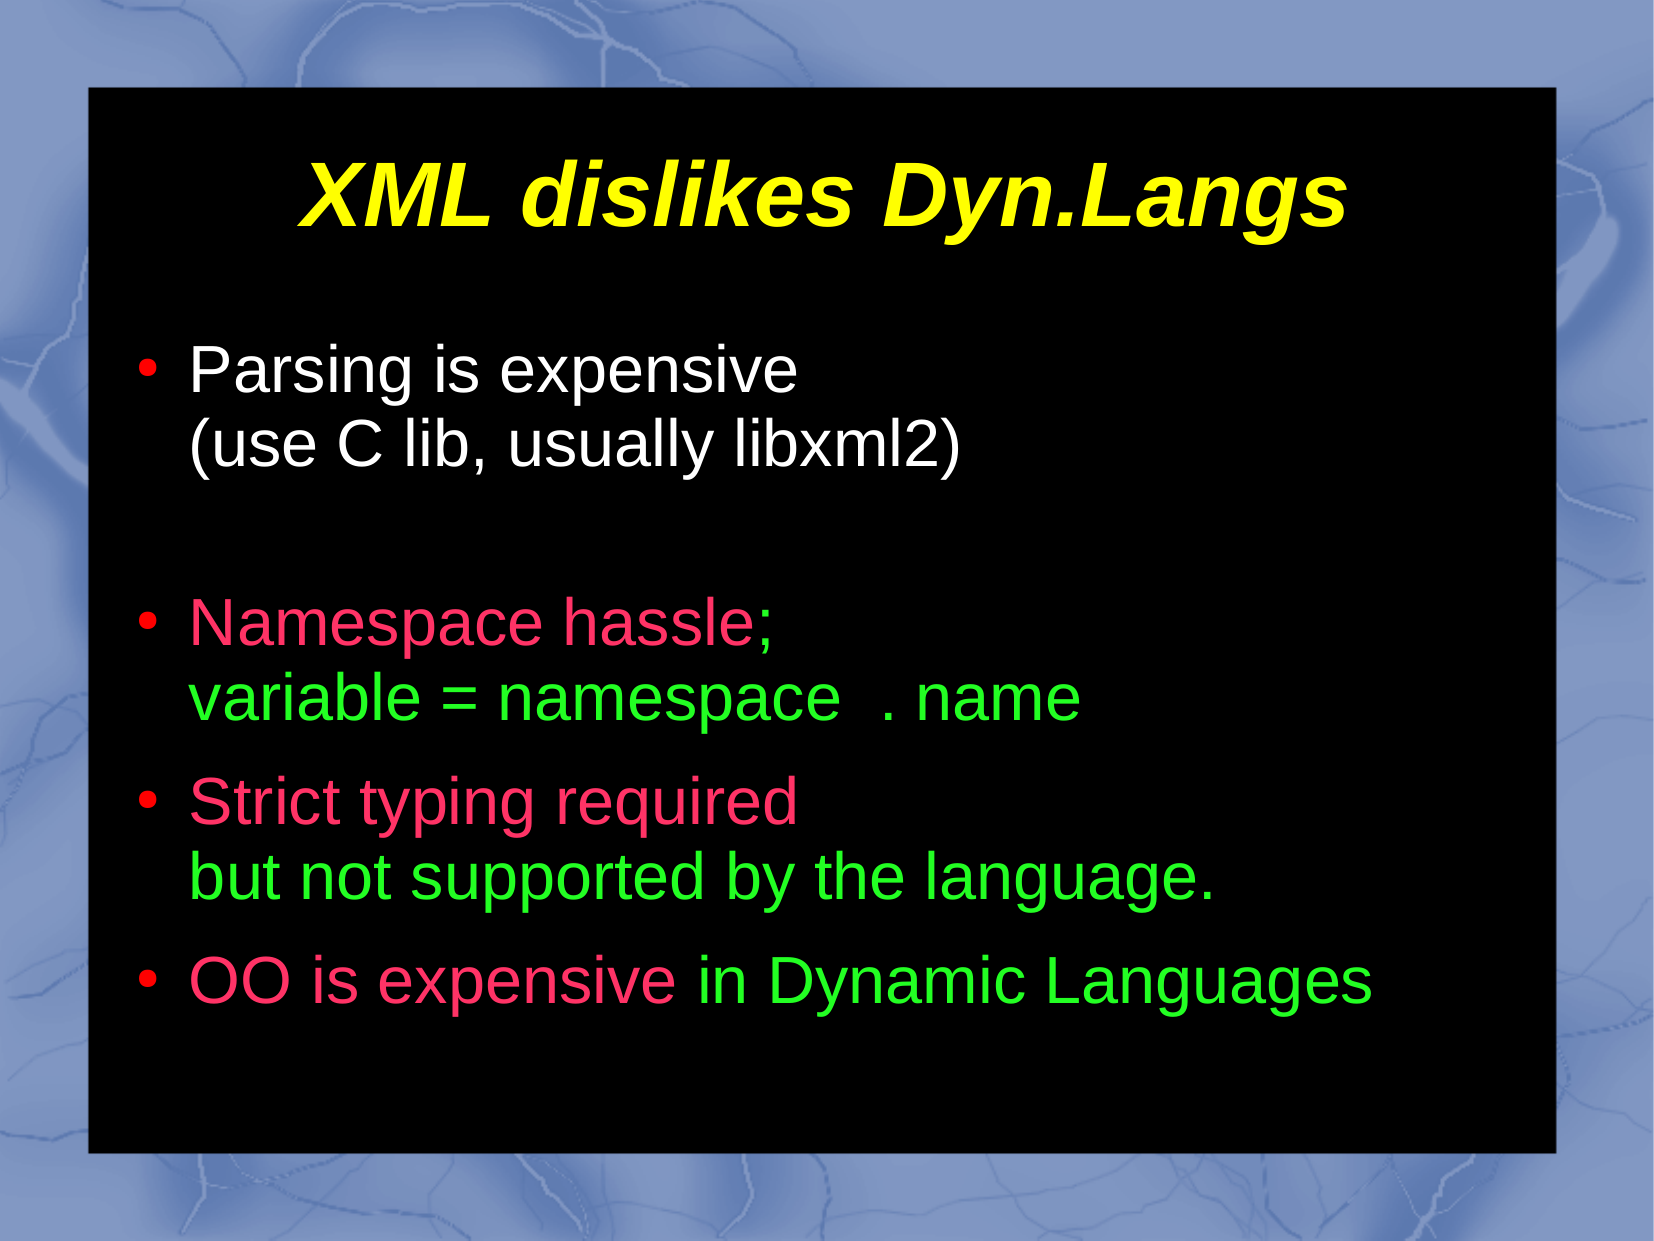

# XML dislikes Dyn.Langs
Parsing is expensive
(use C lib, usually libxml2)
Namespace hassle;
variable = namespace . name
Strict typing required
but not supported by the language.
OO is expensive in Dynamic Languages